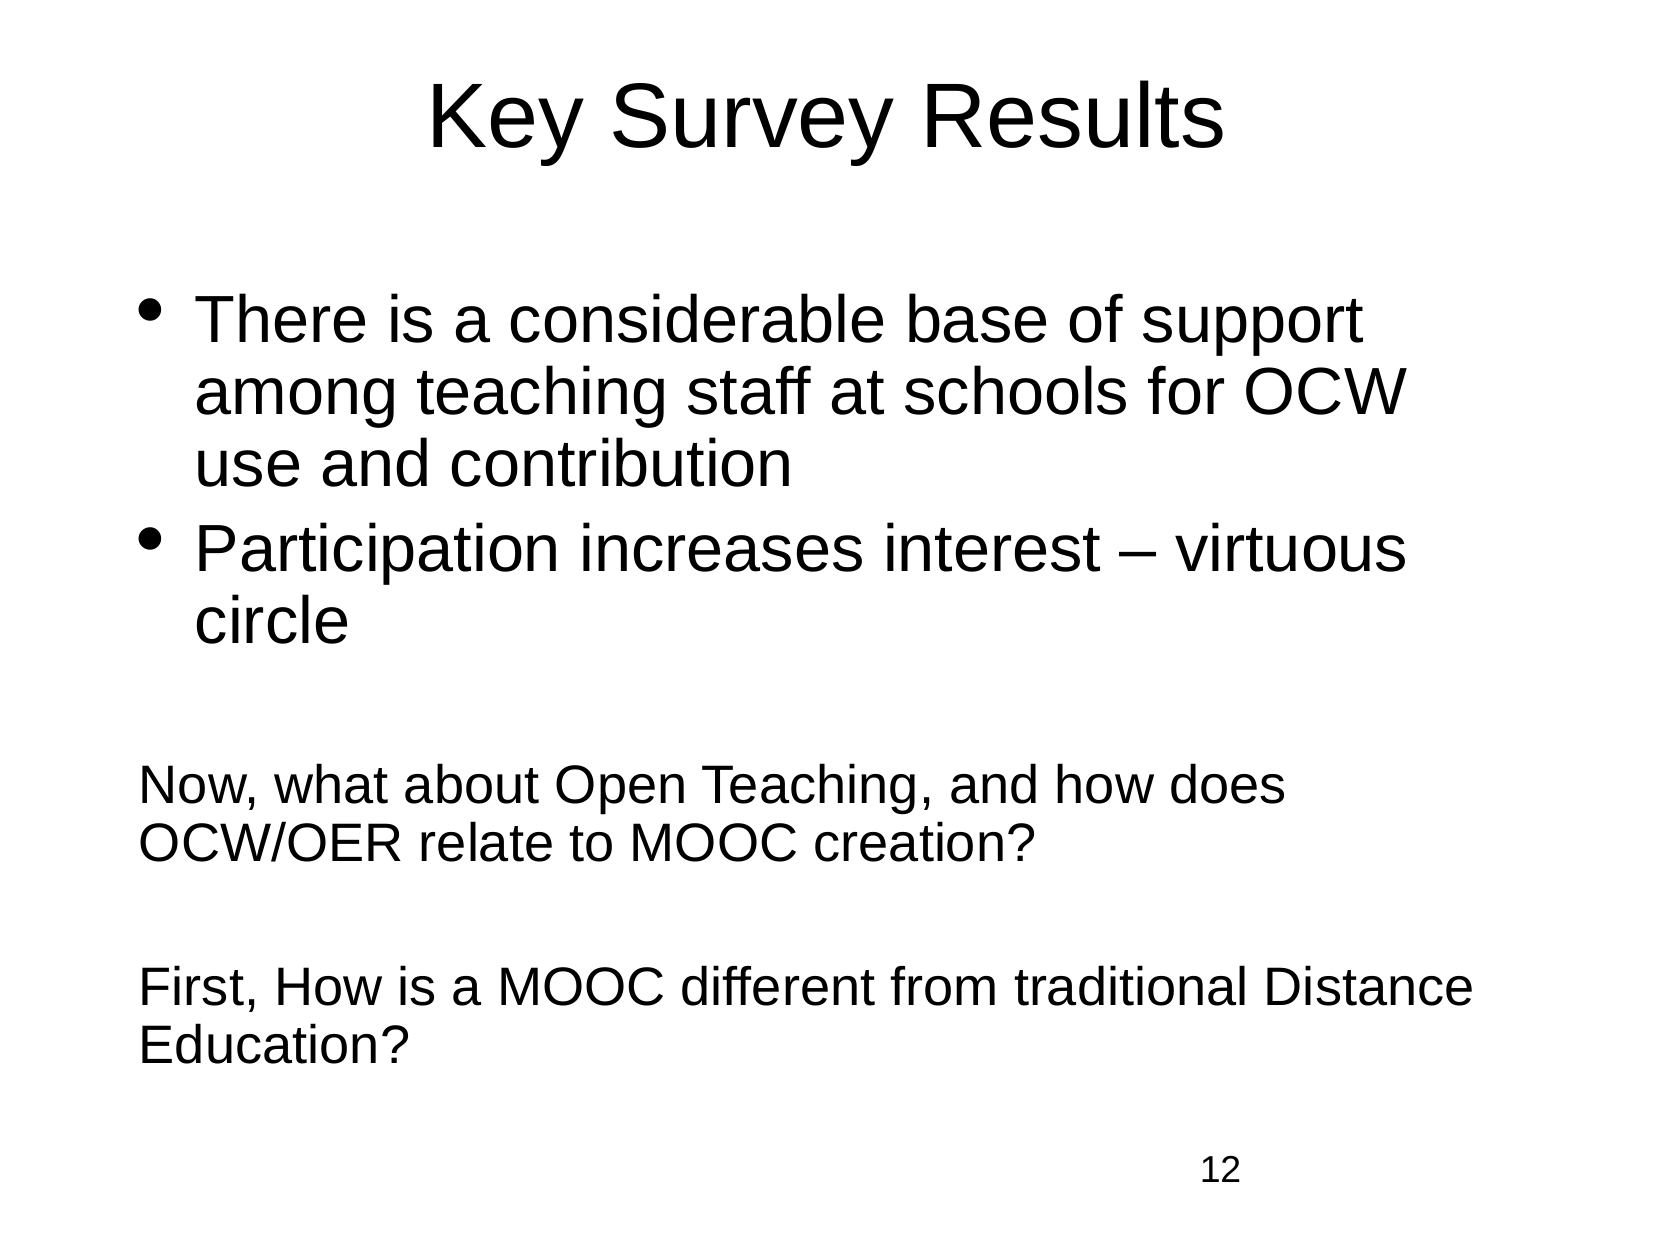

Key Survey Results
There is a considerable base of support among teaching staff at schools for OCW use and contribution
Participation increases interest – virtuous circle
Now, what about Open Teaching, and how does OCW/OER relate to MOOC creation?
First, How is a MOOC different from traditional Distance Education?